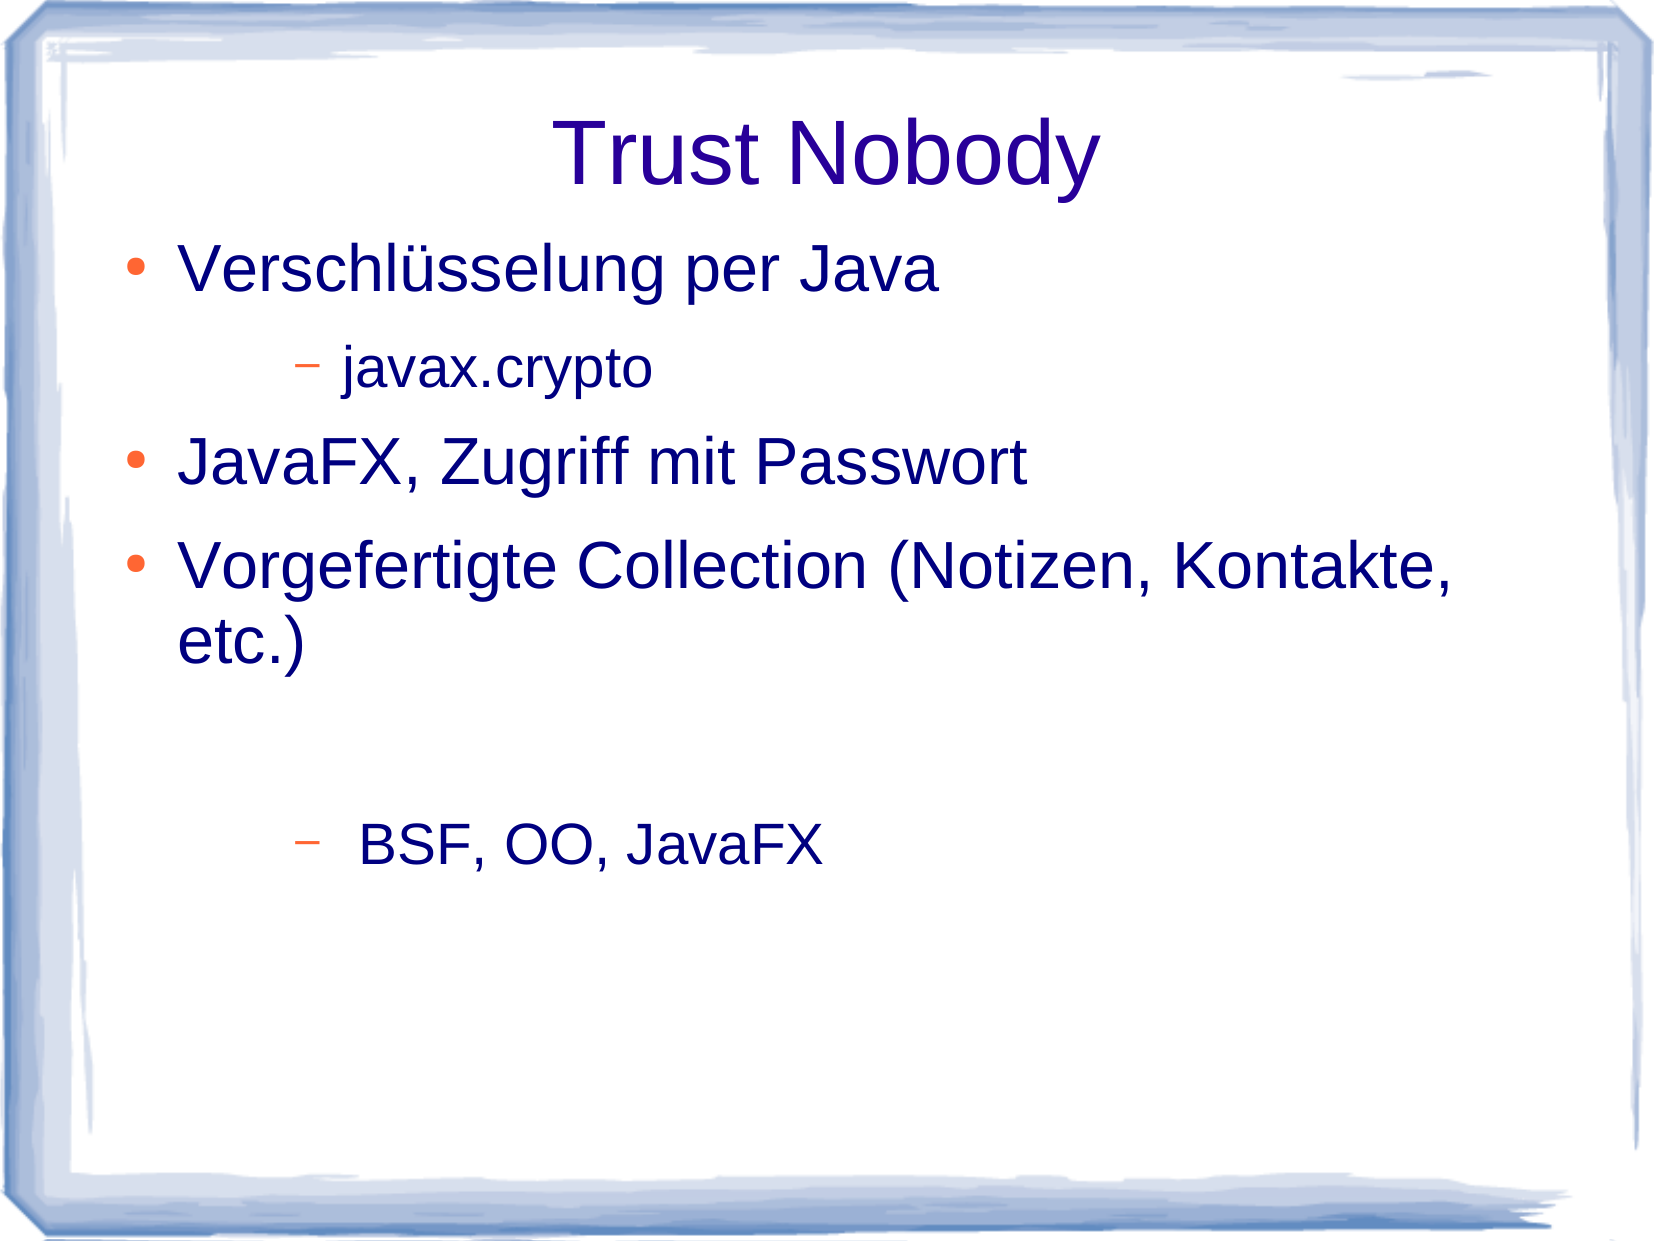

# Trust Nobody
Verschlüsselung per Java
javax.crypto
JavaFX, Zugriff mit Passwort
Vorgefertigte Collection (Notizen, Kontakte, etc.)
 BSF, OO, JavaFX